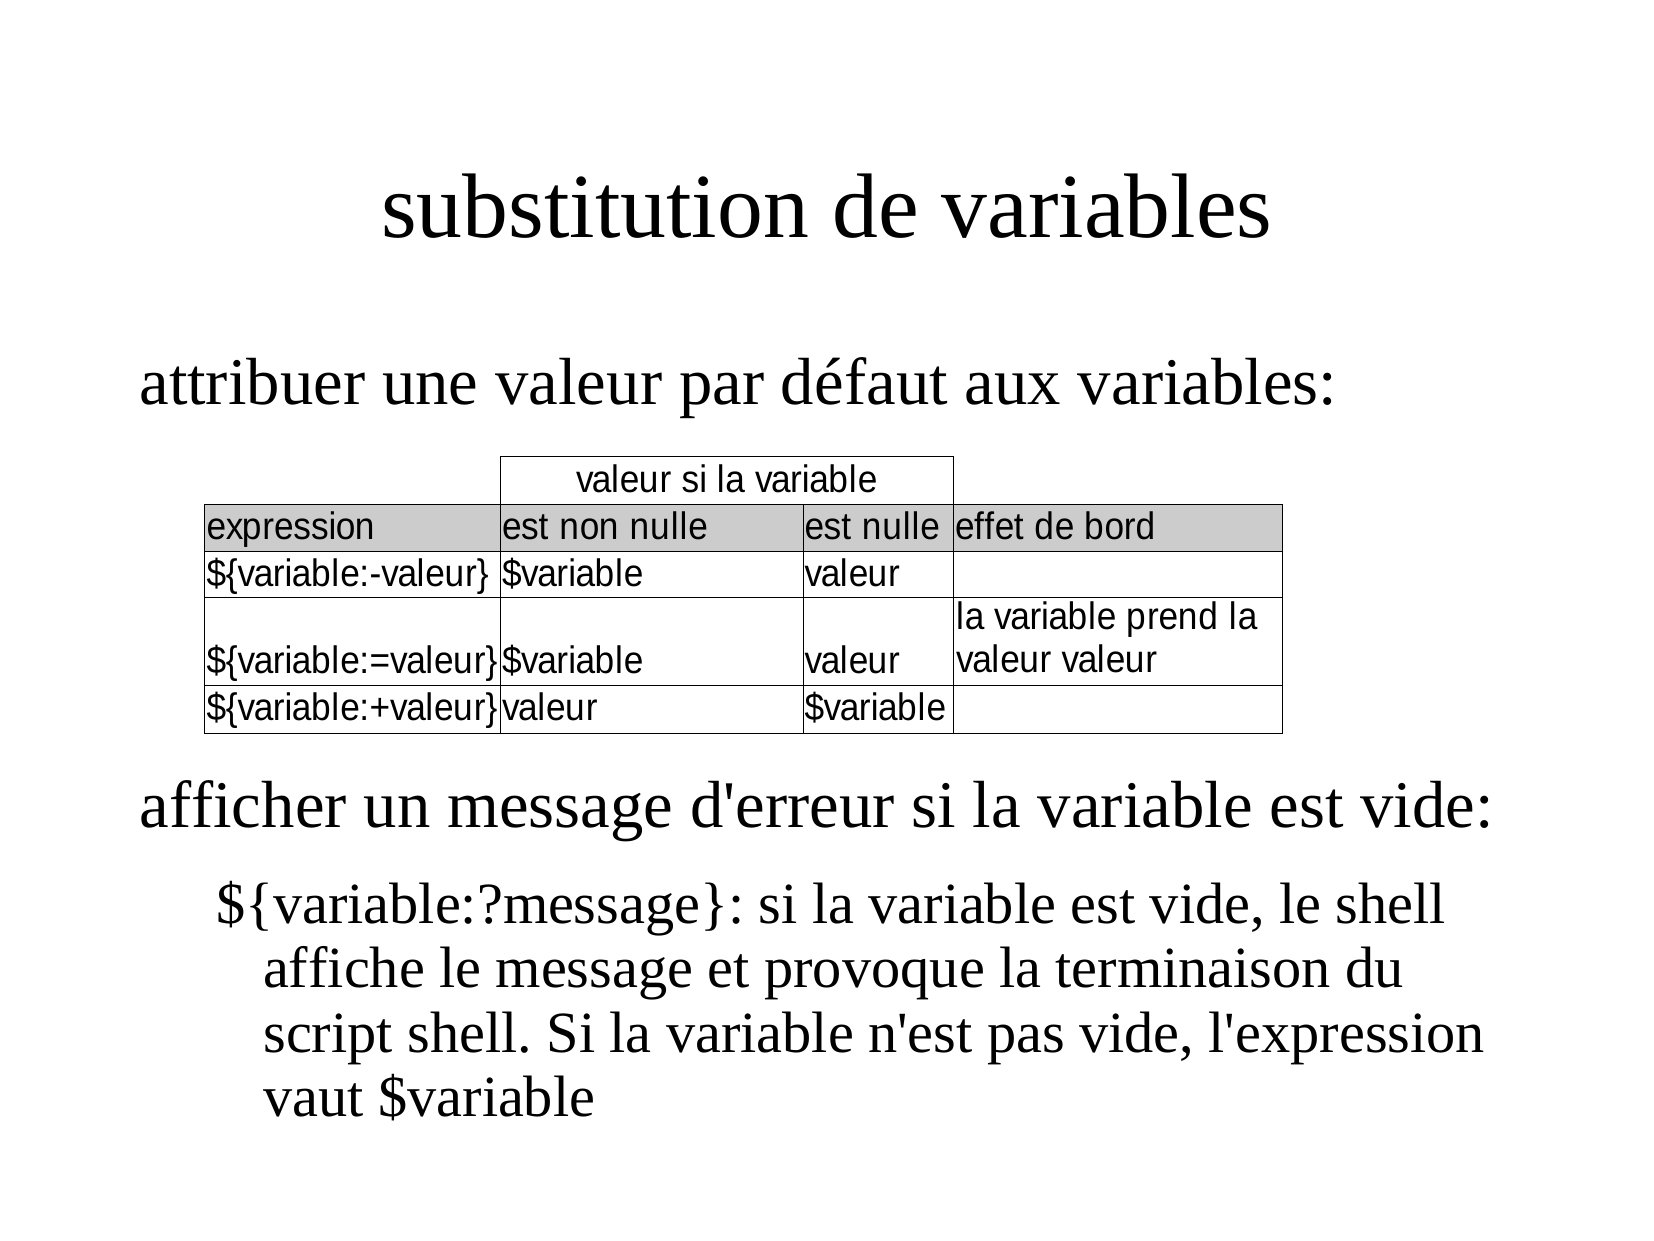

# substitution de variables
attribuer une valeur par défaut aux variables:
afficher un message d'erreur si la variable est vide:
${variable:?message}: si la variable est vide, le shell affiche le message et provoque la terminaison du script shell. Si la variable n'est pas vide, l'expression vaut $variable